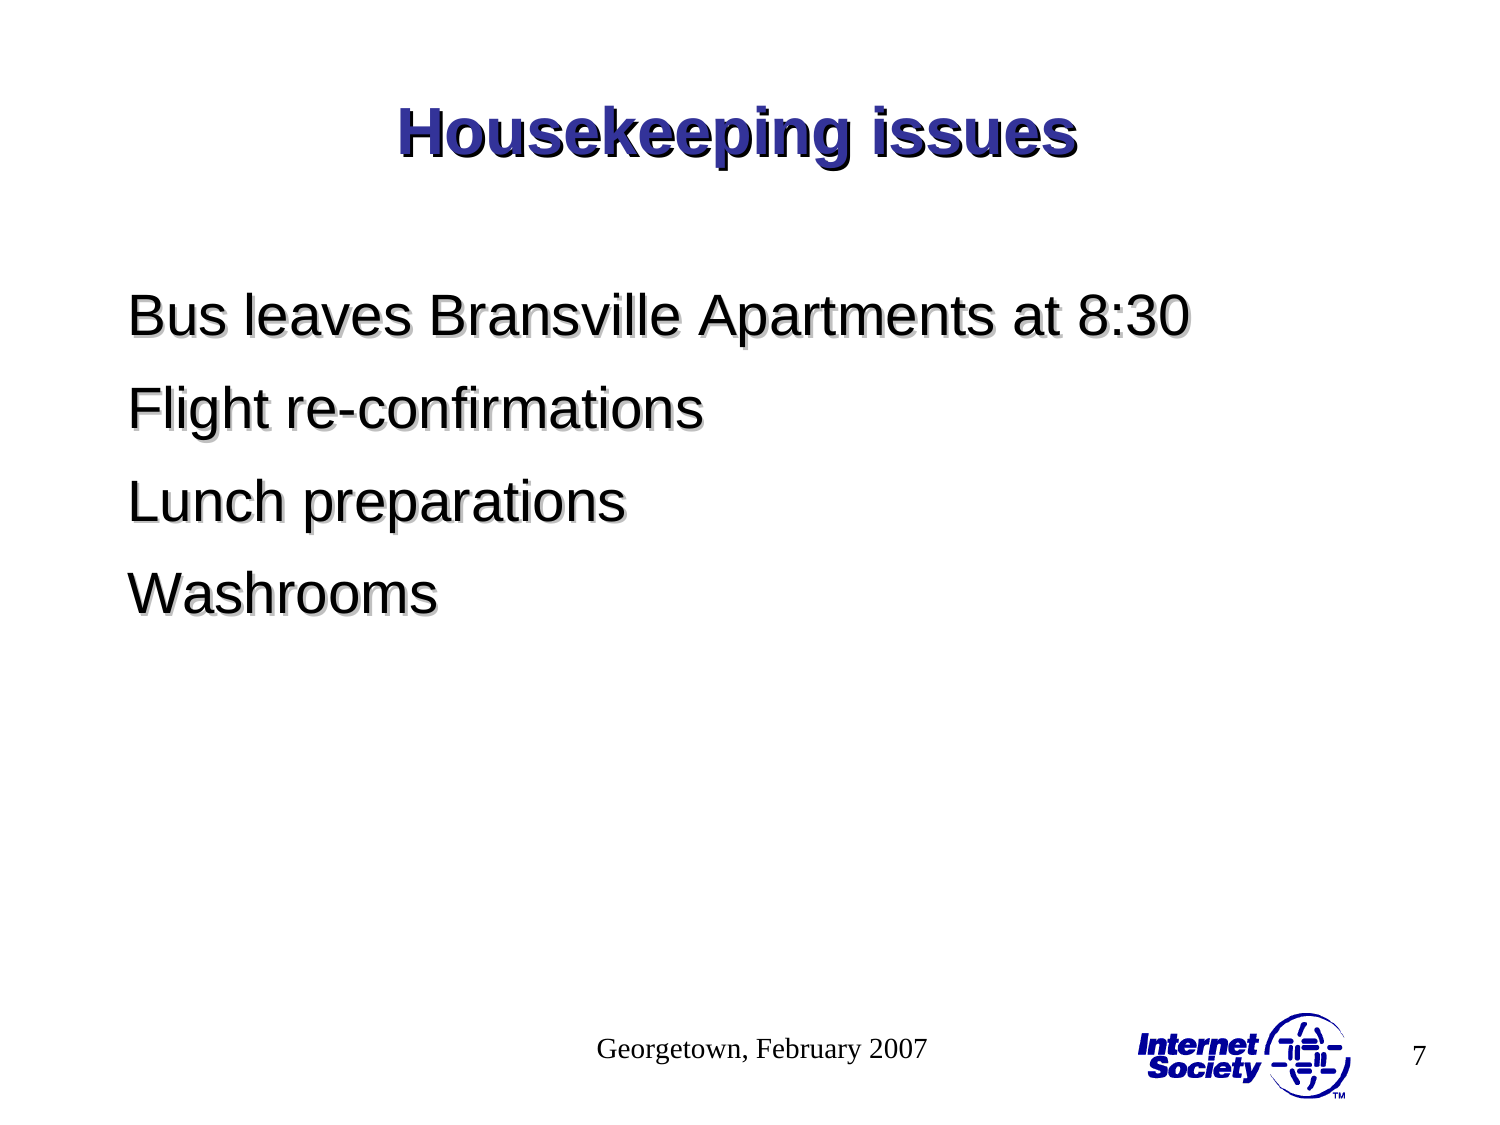

# Housekeeping issues
Bus leaves Bransville Apartments at 8:30
Flight re-confirmations
Lunch preparations
Washrooms